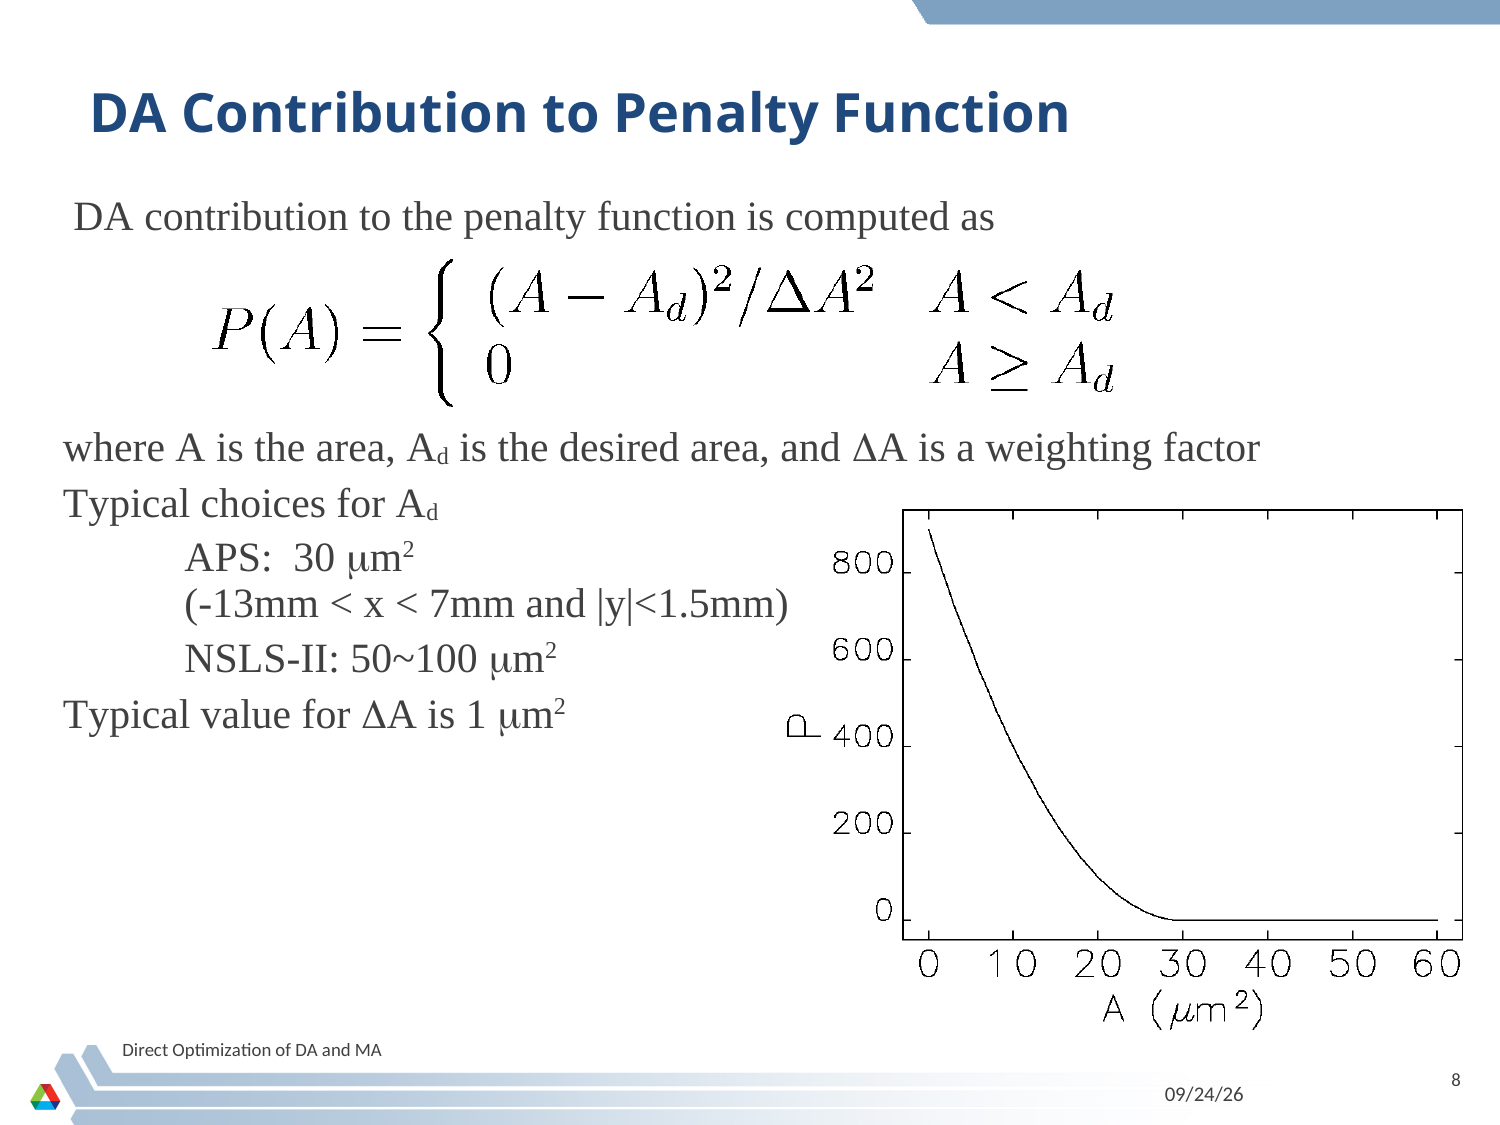

# DA Contribution to Penalty Function
 DA contribution to the penalty function is computed as
where A is the area, Ad is the desired area, and A is a weighting factor
Typical choices for Ad
APS: 30 m2
(-13mm < x < 7mm and |y|<1.5mm)
NSLS-II: 50~100 m2
Typical value for A is 1 m2
Direct Optimization of DA and MA
8